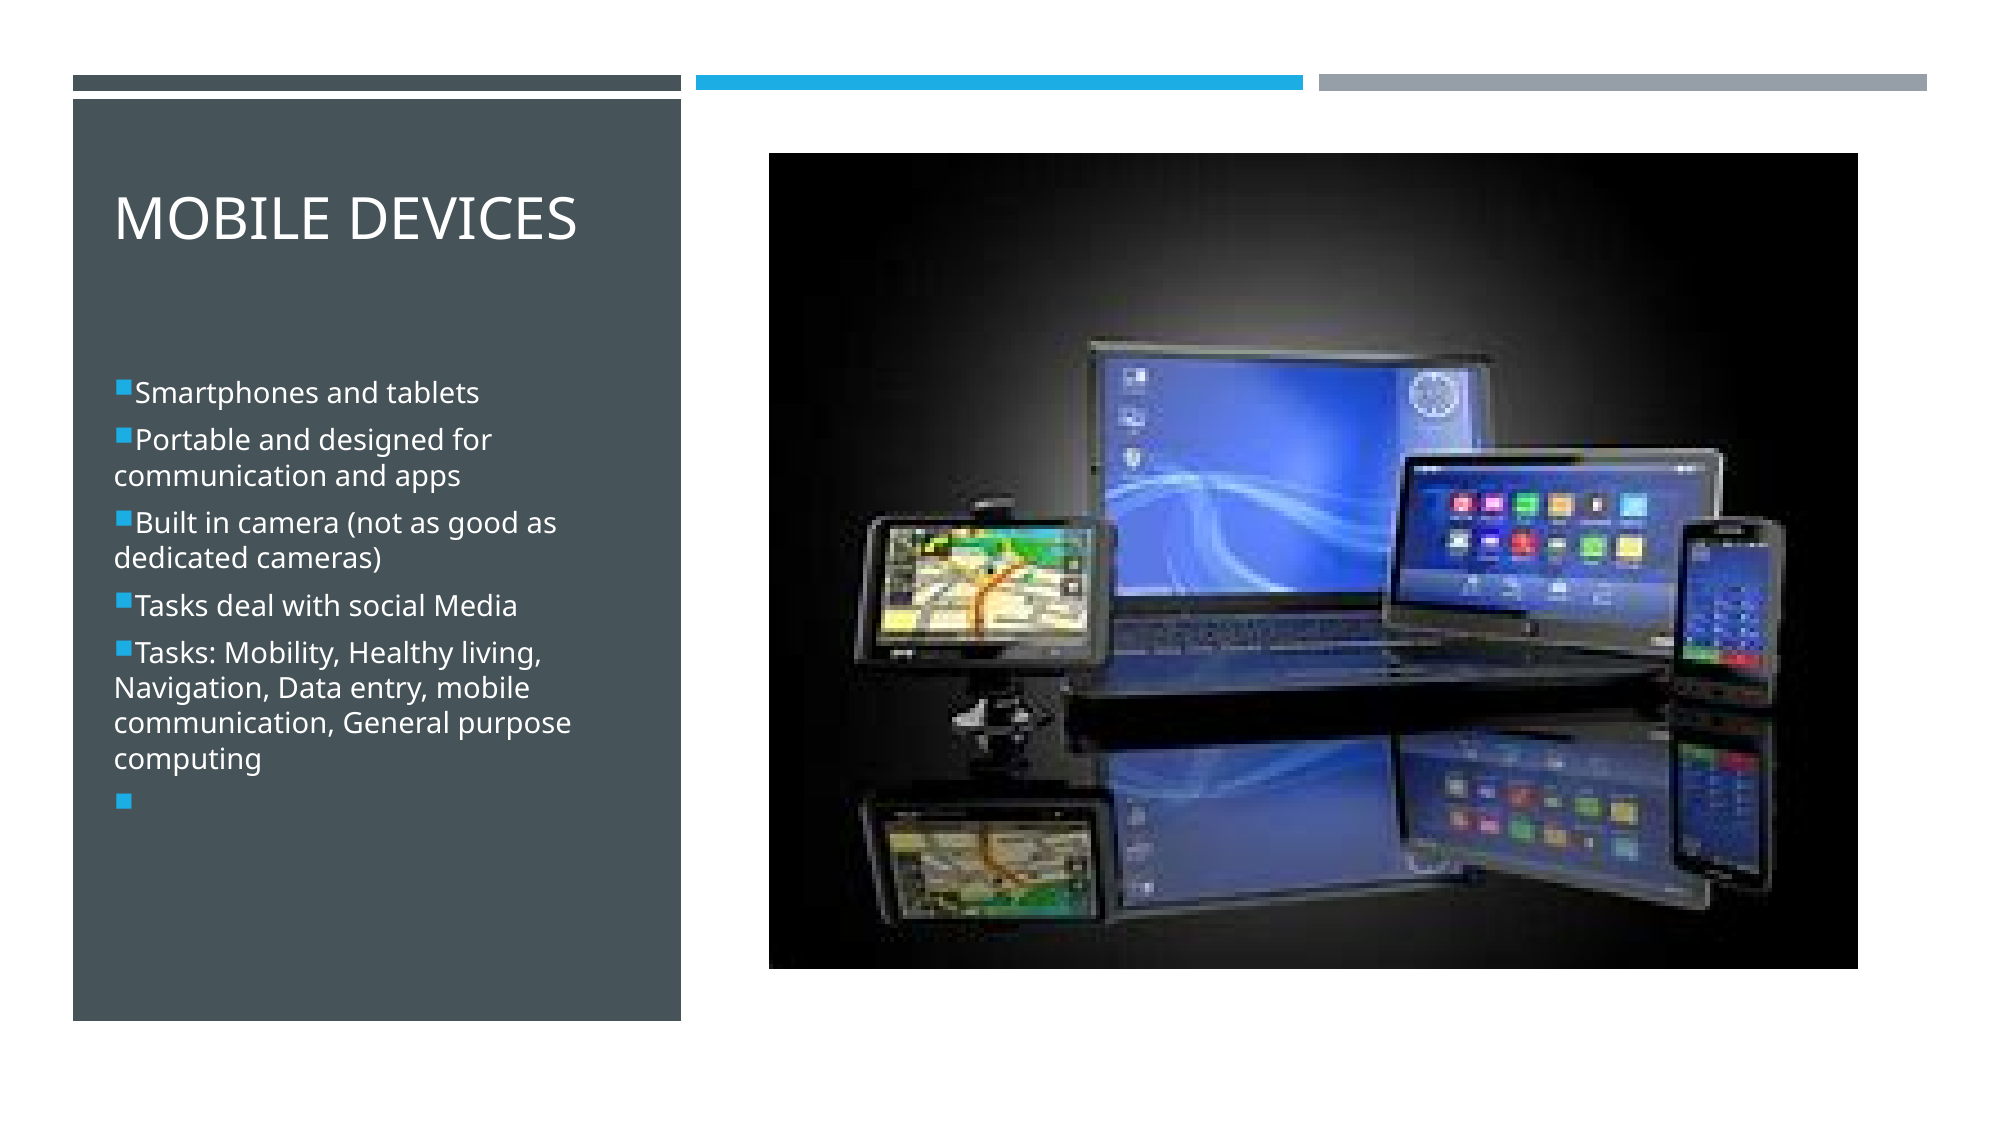

# mobile devices
Smartphones and tablets
Portable and designed for communication and apps
Built in camera (not as good as dedicated cameras)
Tasks deal with social Media
Tasks: Mobility, Healthy living, Navigation, Data entry, mobile communication, General purpose computing